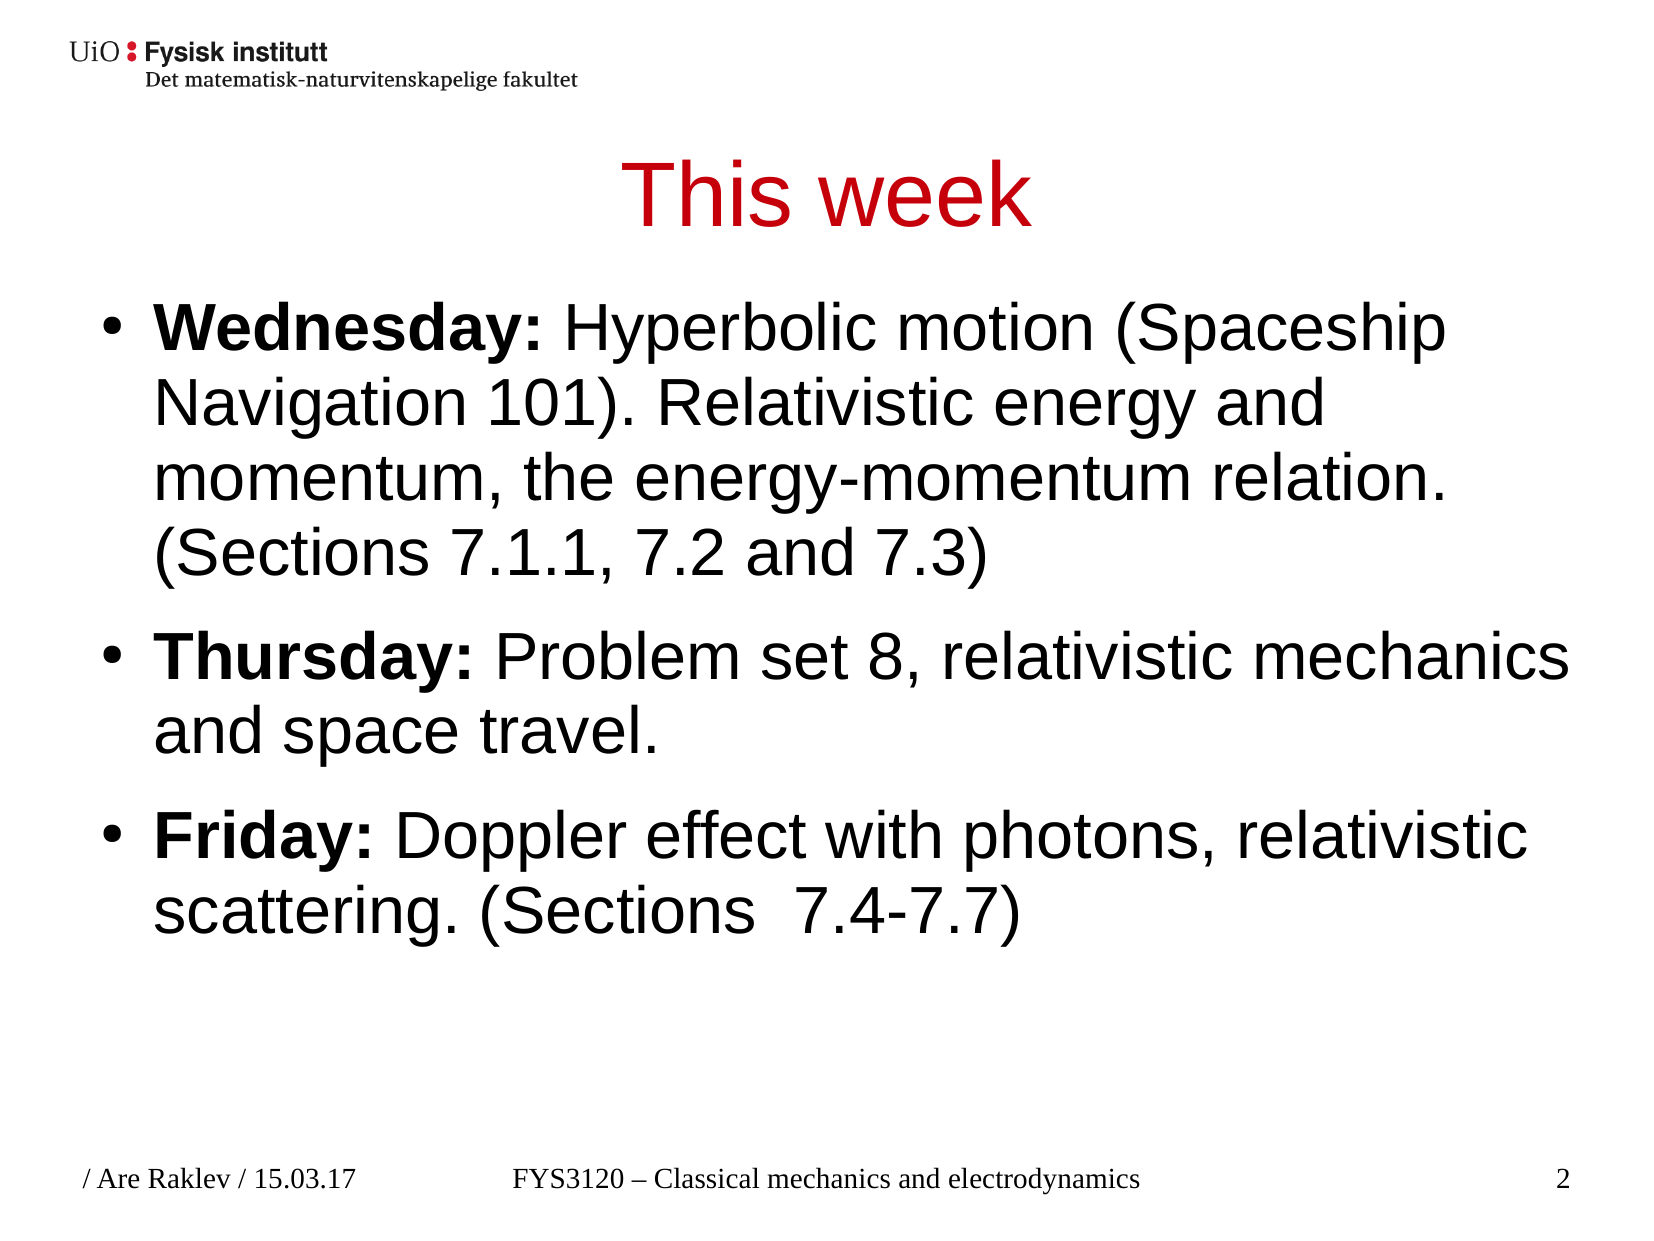

# This week
Wednesday: Hyperbolic motion (Spaceship Navigation 101). Relativistic energy and momentum, the energy-momentum relation. (Sections 7.1.1, 7.2 and 7.3)
Thursday: Problem set 8, relativistic mechanics and space travel.
Friday: Doppler effect with photons, relativistic scattering. (Sections 7.4-7.7)
/ Are Raklev / 15.03.17
FYS3120 – Classical mechanics and electrodynamics
2